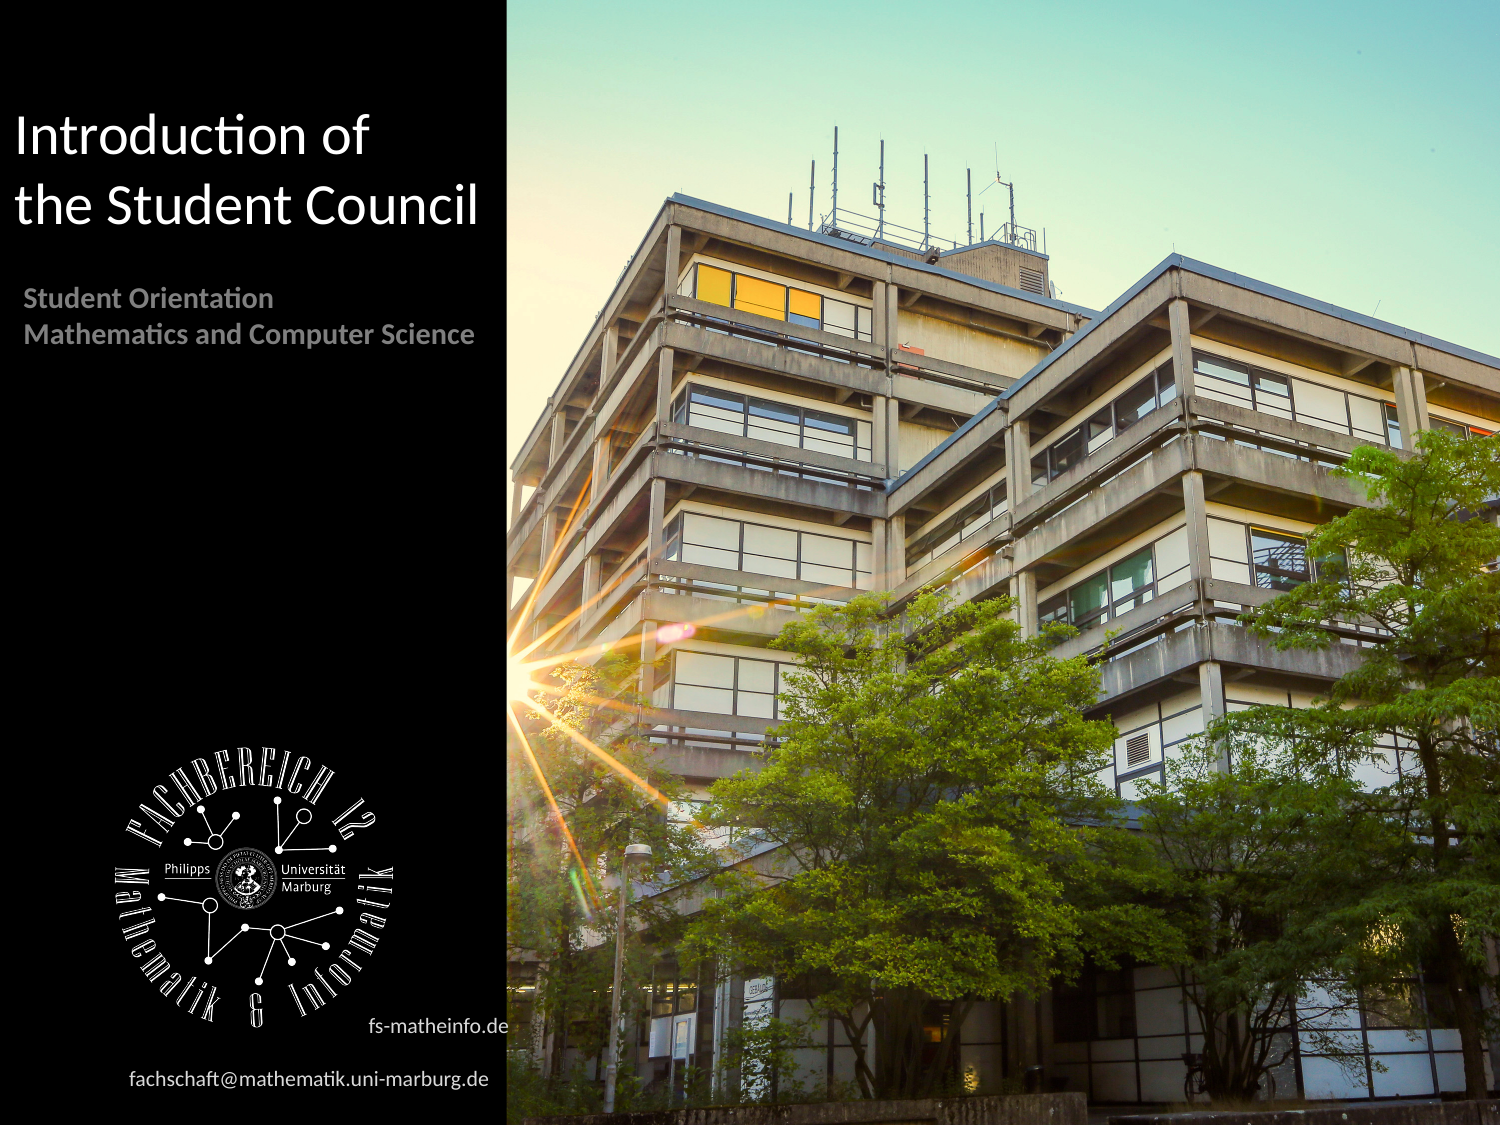

Introduction of
the Student Council
Student Orientation
Mathematics and Computer Science
fs-matheinfo.de
fachschaft@mathematik.uni-marburg.de